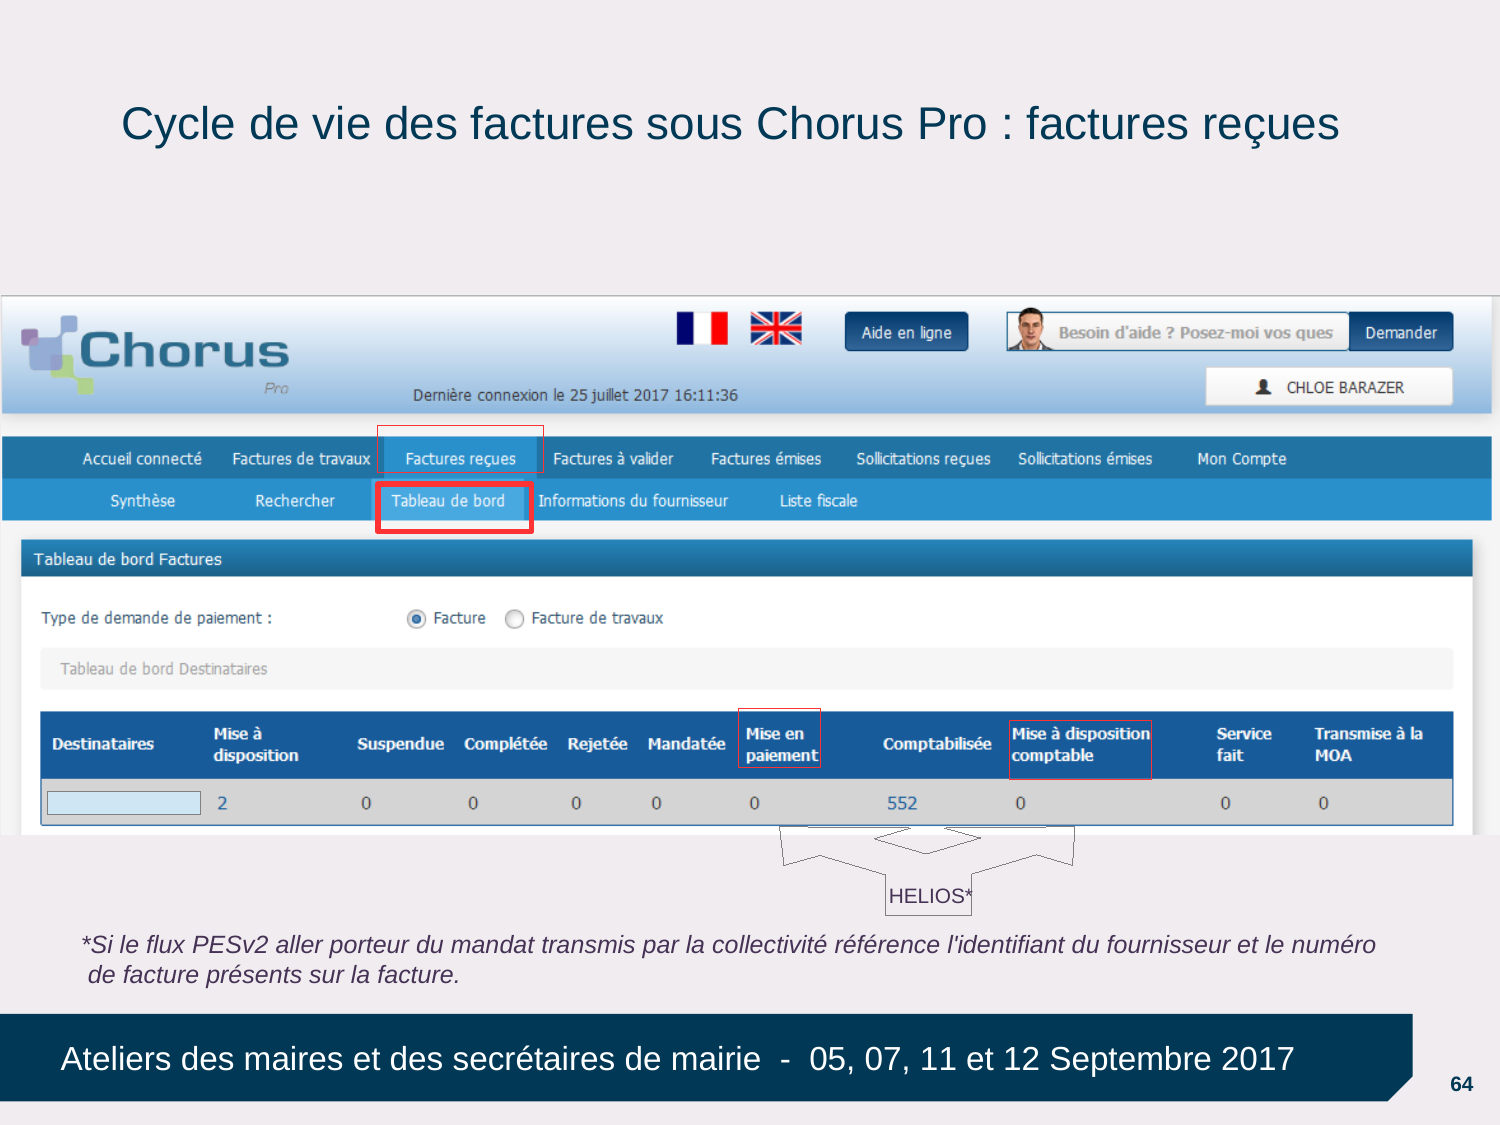

# Cycle de vie des factures sous Chorus Pro : factures reçues
HELIOS*
*Si le flux PESv2 aller porteur du mandat transmis par la collectivité référence l'identifiant du fournisseur et le numéro
 de facture présents sur la facture.